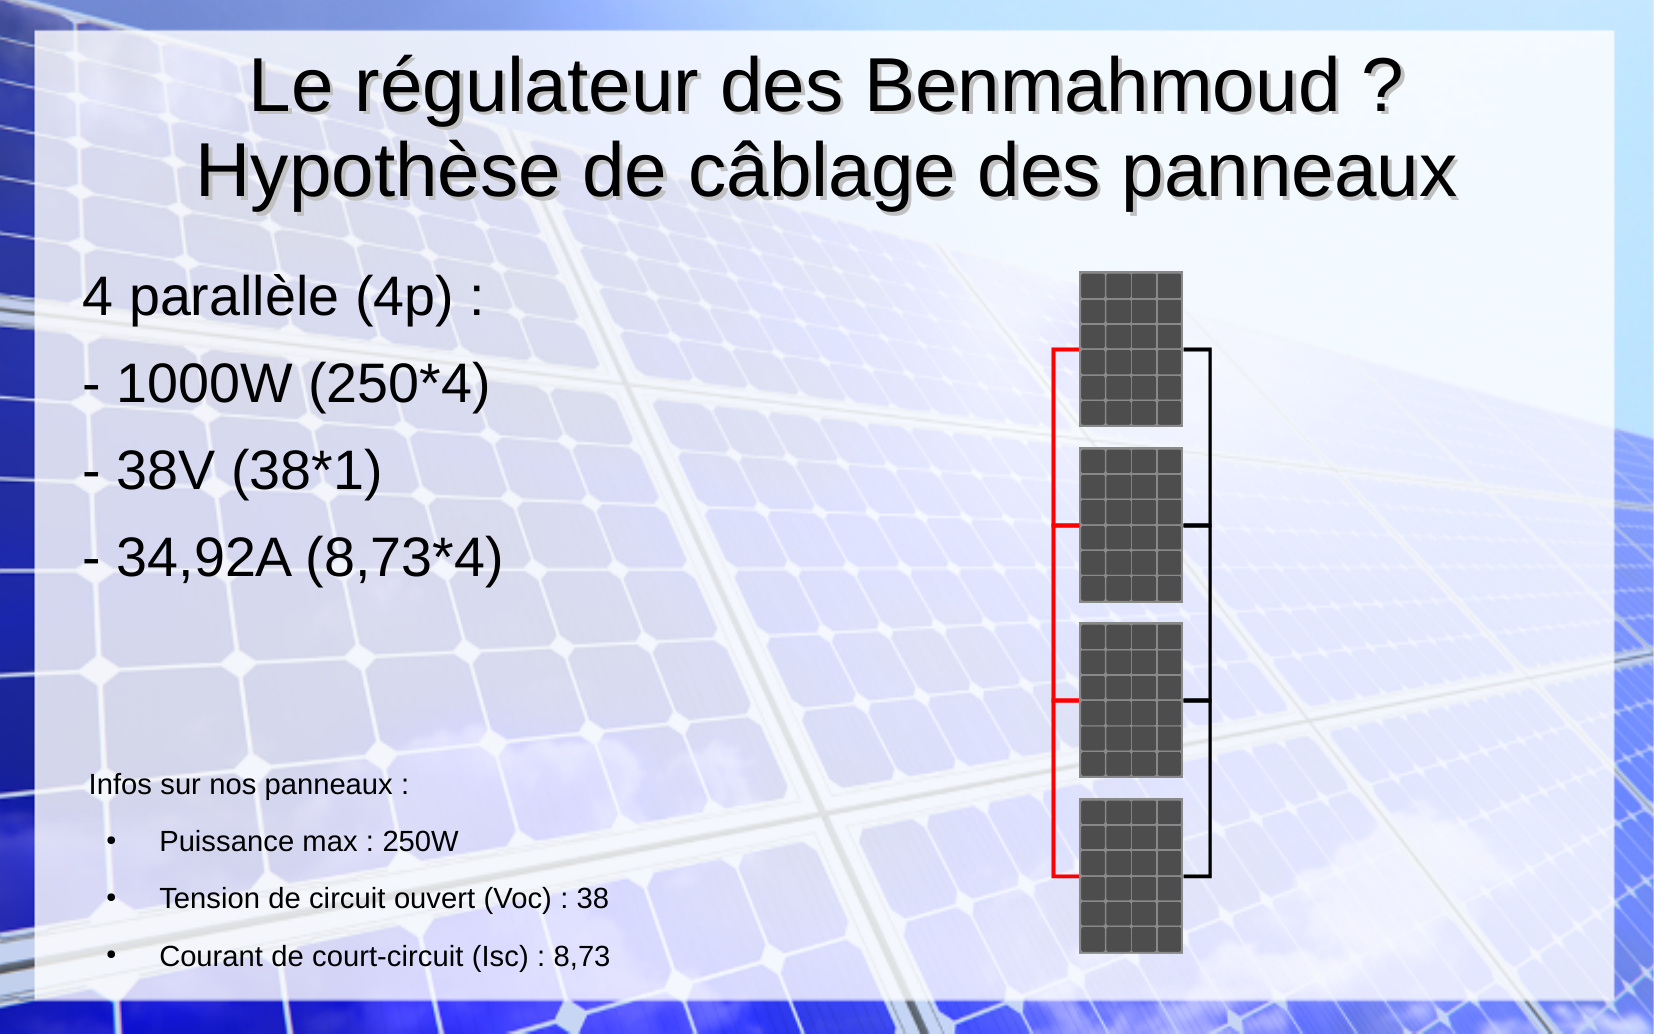

# Le régulateur des Benmahmoud ? Hypothèse de câblage des panneaux
4 parallèle (4p) :
- 1000W (250*4)
- 38V (38*1)
- 34,92A (8,73*4)
Infos sur nos panneaux :
Puissance max : 250W
Tension de circuit ouvert (Voc) : 38
Courant de court-circuit (Isc) : 8,73